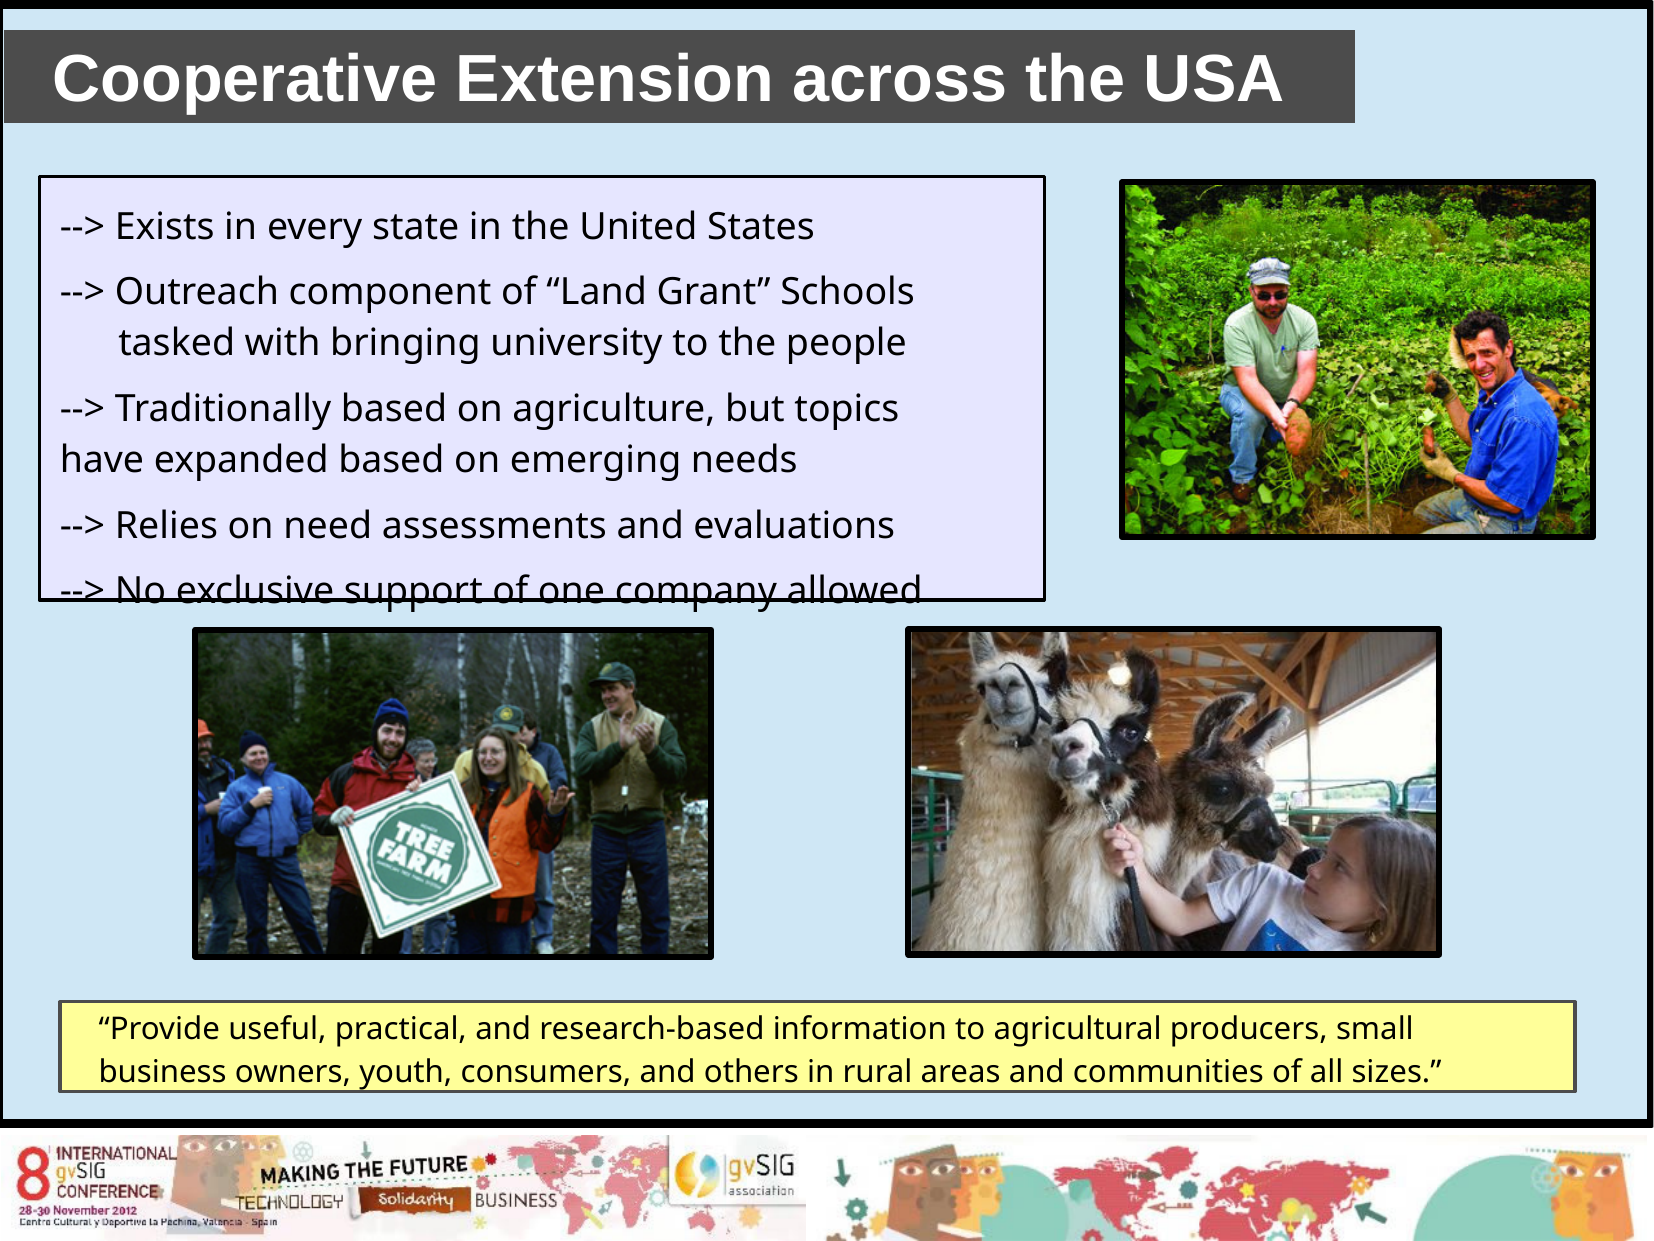

Cooperative Extension across the USA
--> Exists in every state in the United States
--> Outreach component of “Land Grant” Schools
 tasked with bringing university to the people
--> Traditionally based on agriculture, but topics 	 have expanded based on emerging needs
--> Relies on need assessments and evaluations
--> No exclusive support of one company allowed
“Provide useful, practical, and research-based information to agricultural producers, small business owners, youth, consumers, and others in rural areas and communities of all sizes.”